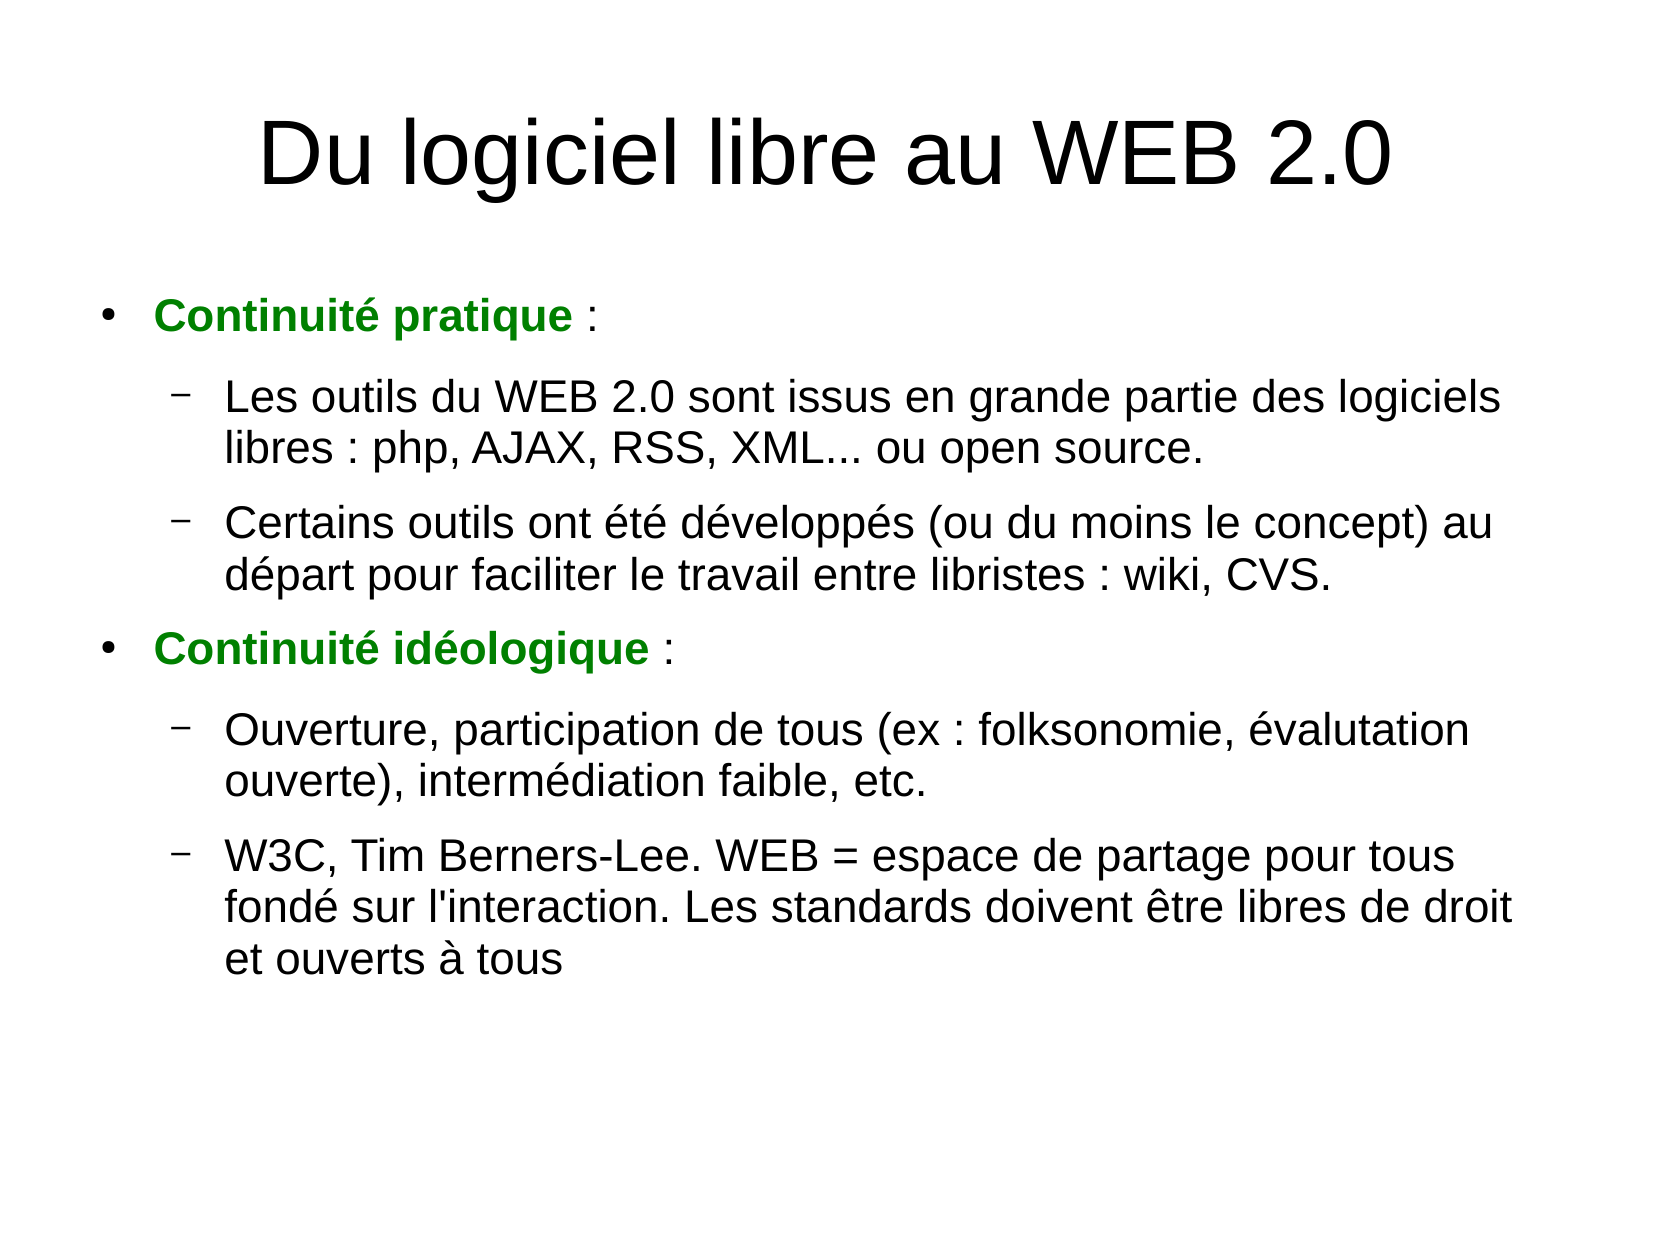

# Du logiciel libre au WEB 2.0
Continuité pratique :
Les outils du WEB 2.0 sont issus en grande partie des logiciels libres : php, AJAX, RSS, XML... ou open source.
Certains outils ont été développés (ou du moins le concept) au départ pour faciliter le travail entre libristes : wiki, CVS.
Continuité idéologique :
Ouverture, participation de tous (ex : folksonomie, évalutation ouverte), intermédiation faible, etc.
W3C, Tim Berners-Lee. WEB = espace de partage pour tous fondé sur l'interaction. Les standards doivent être libres de droit et ouverts à tous